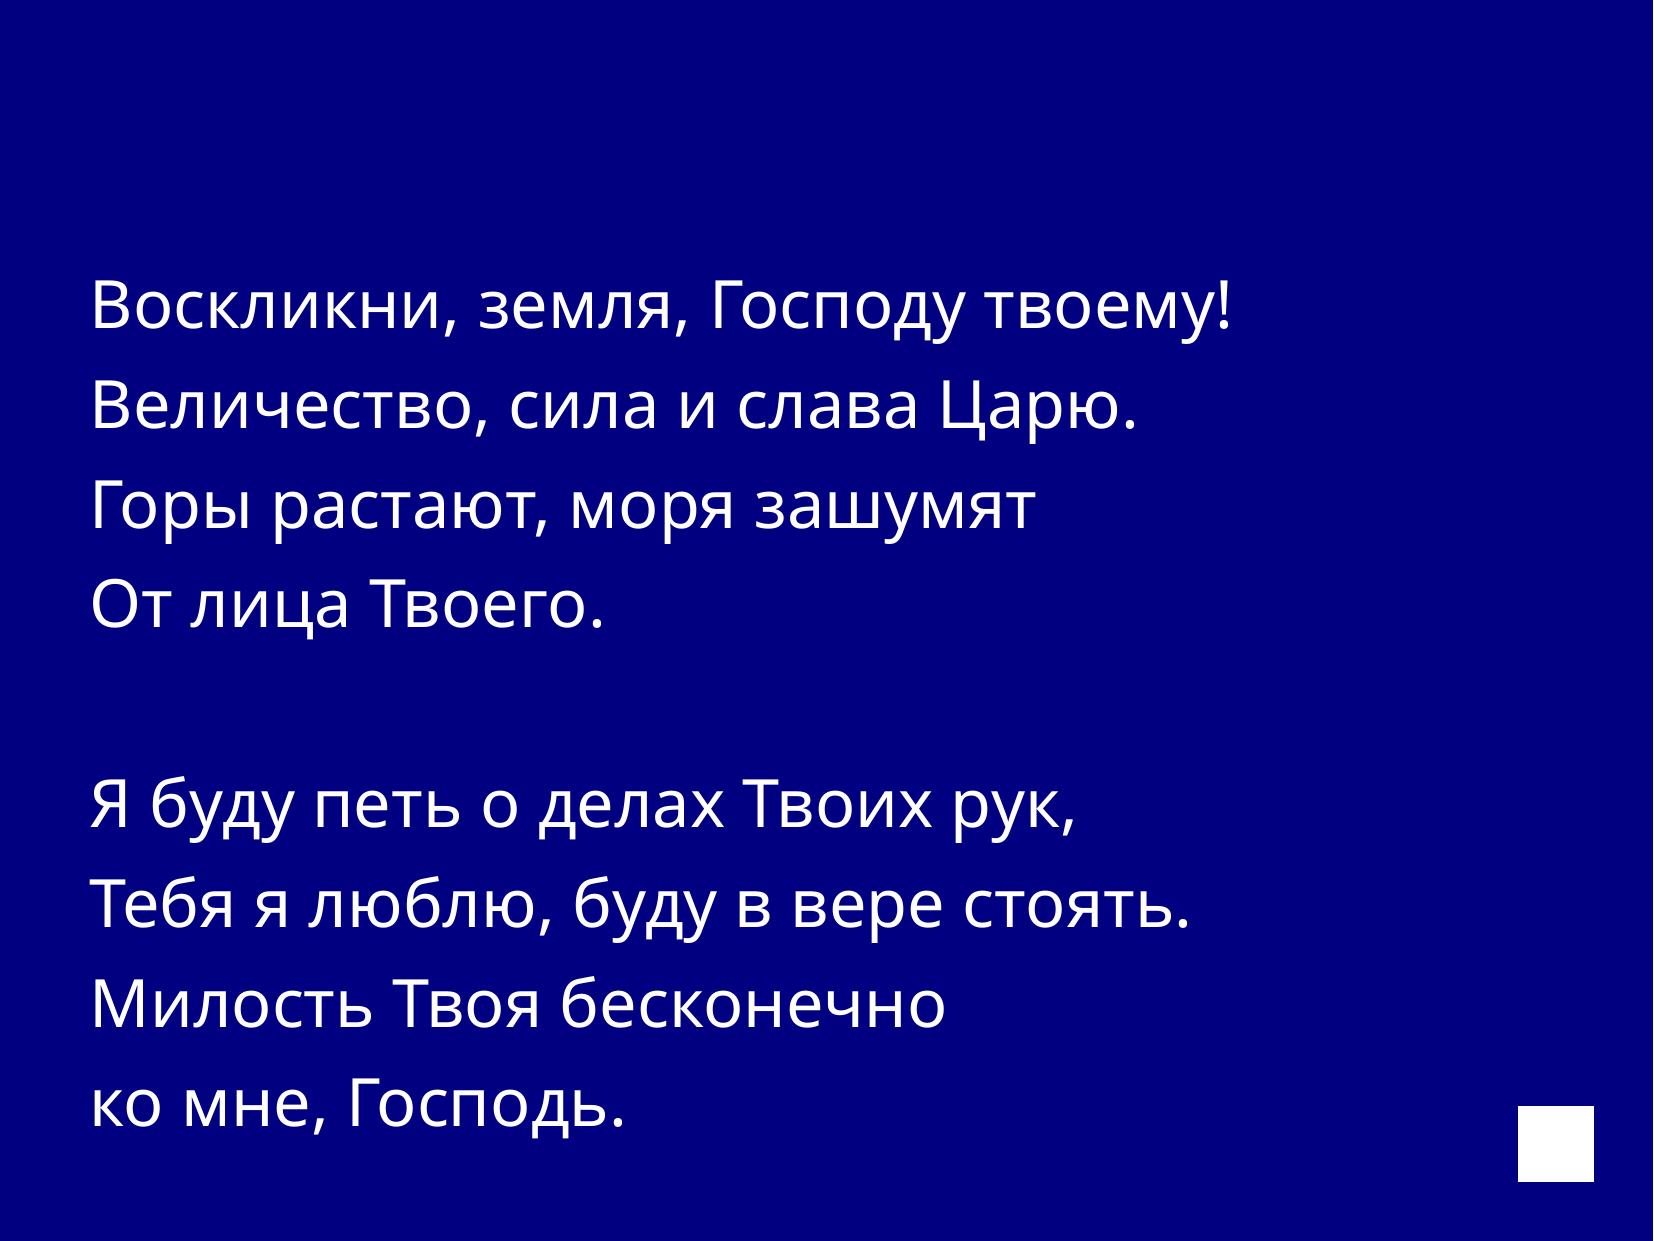

Воскликни, земля, Господу твоему!
Величество, сила и слава Царю.
Горы растают, моря зашумят
От лица Твоего.
Я буду петь о делах Твоих рук,
Тебя я люблю, буду в вере стоять.
Милость Твоя бесконечно
ко мне, Господь.